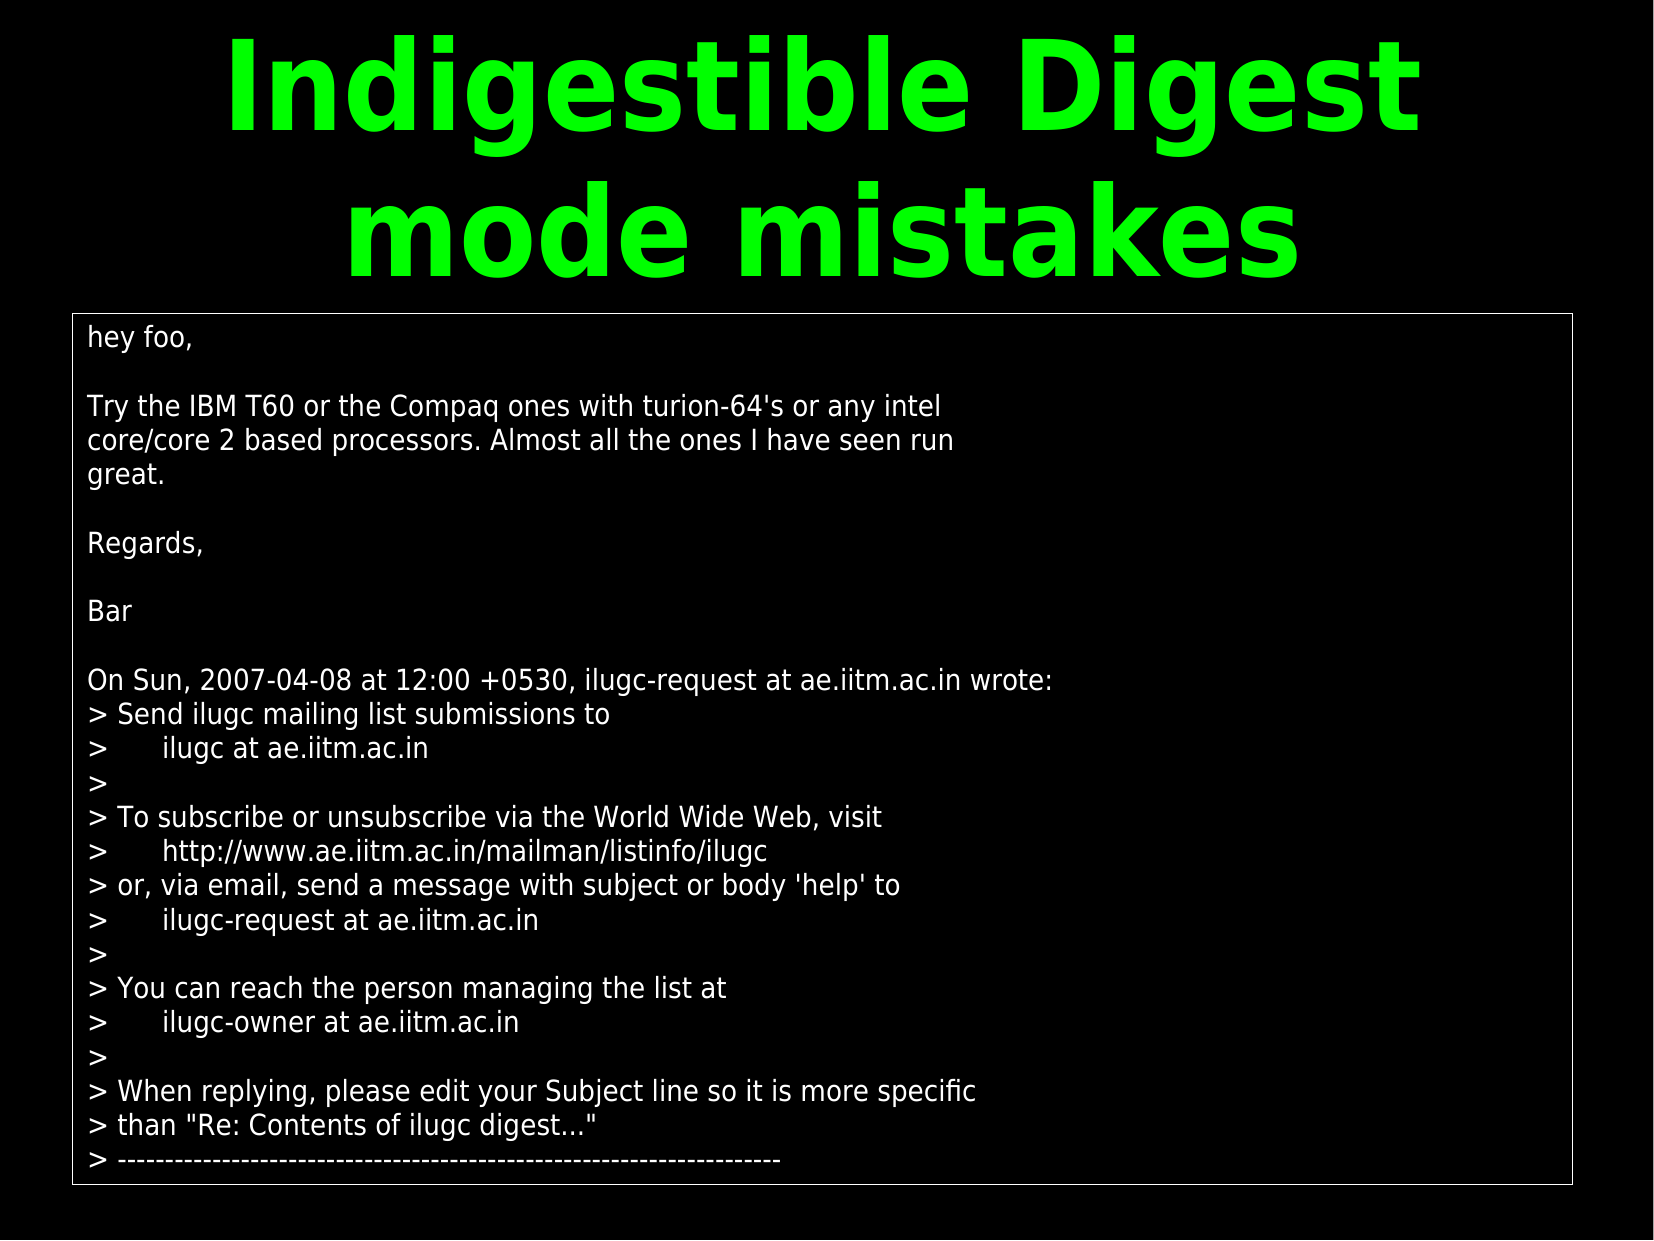

Indigestible Digest mode mistakes
hey foo,
Try the IBM T60 or the Compaq ones with turion-64's or any intel
core/core 2 based processors. Almost all the ones I have seen run
great.
Regards,
Bar
On Sun, 2007-04-08 at 12:00 +0530, ilugc-request at ae.iitm.ac.in wrote:
> Send ilugc mailing list submissions to
> 	ilugc at ae.iitm.ac.in
>
> To subscribe or unsubscribe via the World Wide Web, visit
> 	http://www.ae.iitm.ac.in/mailman/listinfo/ilugc
> or, via email, send a message with subject or body 'help' to
> 	ilugc-request at ae.iitm.ac.in
>
> You can reach the person managing the list at
> 	ilugc-owner at ae.iitm.ac.in
>
> When replying, please edit your Subject line so it is more specific
> than "Re: Contents of ilugc digest..."
> ----------------------------------------------------------------------